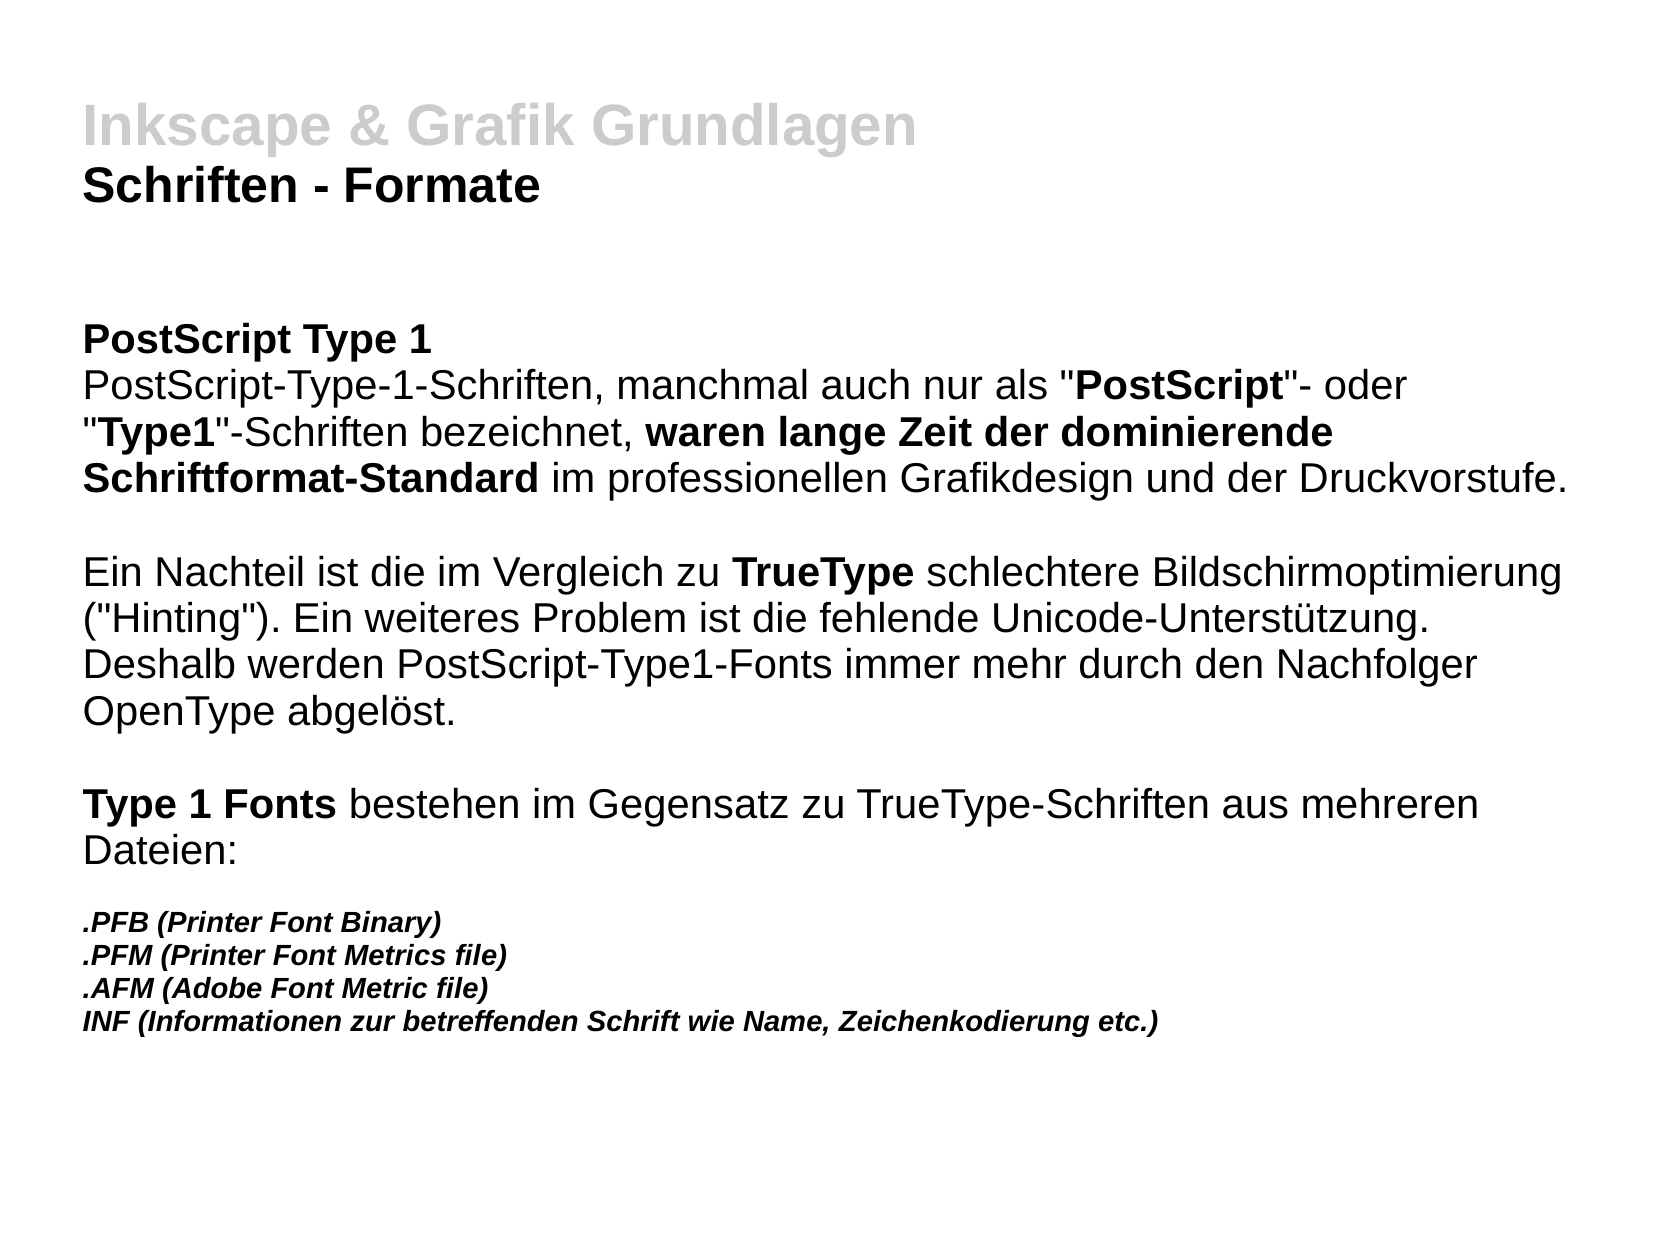

# Inkscape & Grafik Grundlagen Schriften - Formate
PostScript Type 1
PostScript-Type-1-Schriften, manchmal auch nur als "PostScript"- oder "Type1"-Schriften bezeichnet, waren lange Zeit der dominierende Schriftformat-Standard im professionellen Grafikdesign und der Druckvorstufe.
Ein Nachteil ist die im Vergleich zu TrueType schlechtere Bildschirmoptimierung ("Hinting"). Ein weiteres Problem ist die fehlende Unicode-Unterstützung. Deshalb werden PostScript-Type1-Fonts immer mehr durch den Nachfolger OpenType abgelöst.
Type 1 Fonts bestehen im Gegensatz zu TrueType-Schriften aus mehreren Dateien:
.PFB (Printer Font Binary)
.PFM (Printer Font Metrics file)
.AFM (Adobe Font Metric file)
INF (Informationen zur betreffenden Schrift wie Name, Zeichenkodierung etc.)